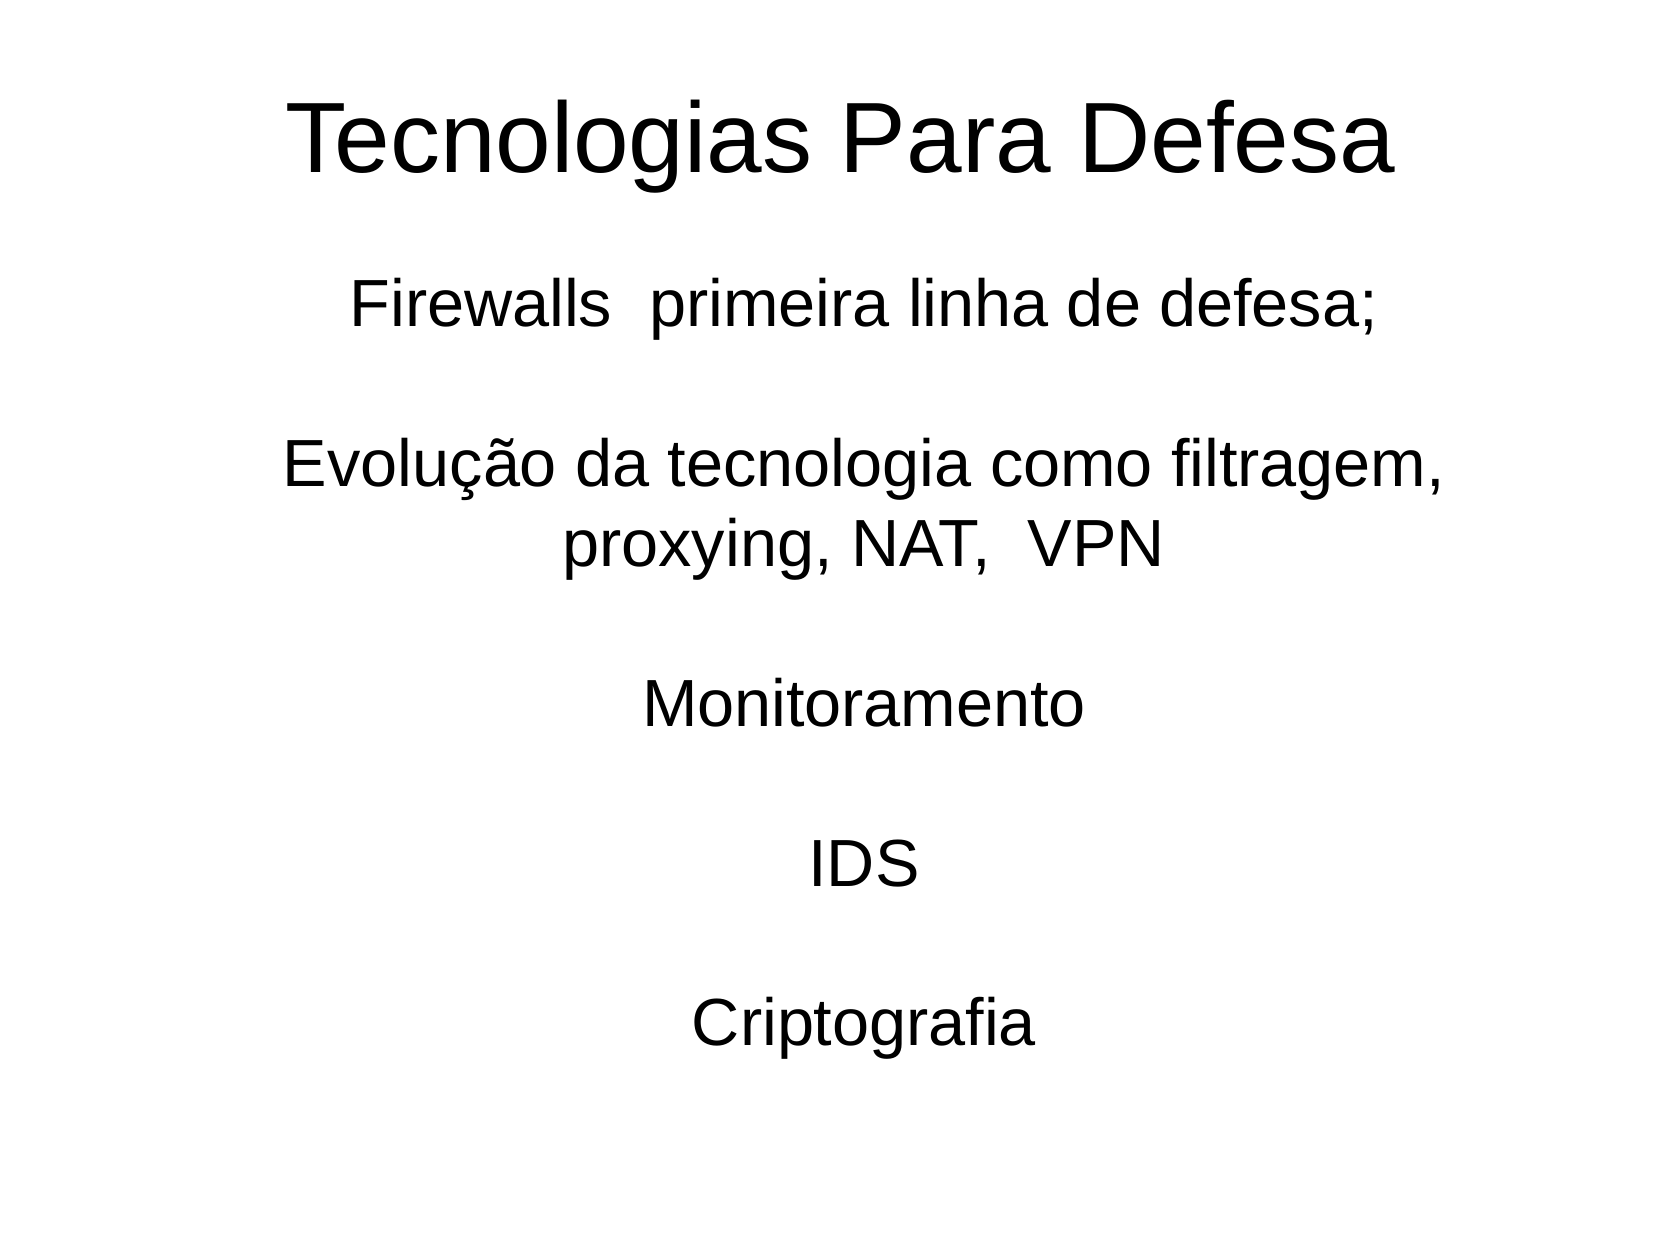

# Tecnologias Para Defesa
Firewalls  primeira linha de defesa;
Evolução da tecnologia como filtragem, proxying, NAT,  VPN
Monitoramento
IDS
Criptografia